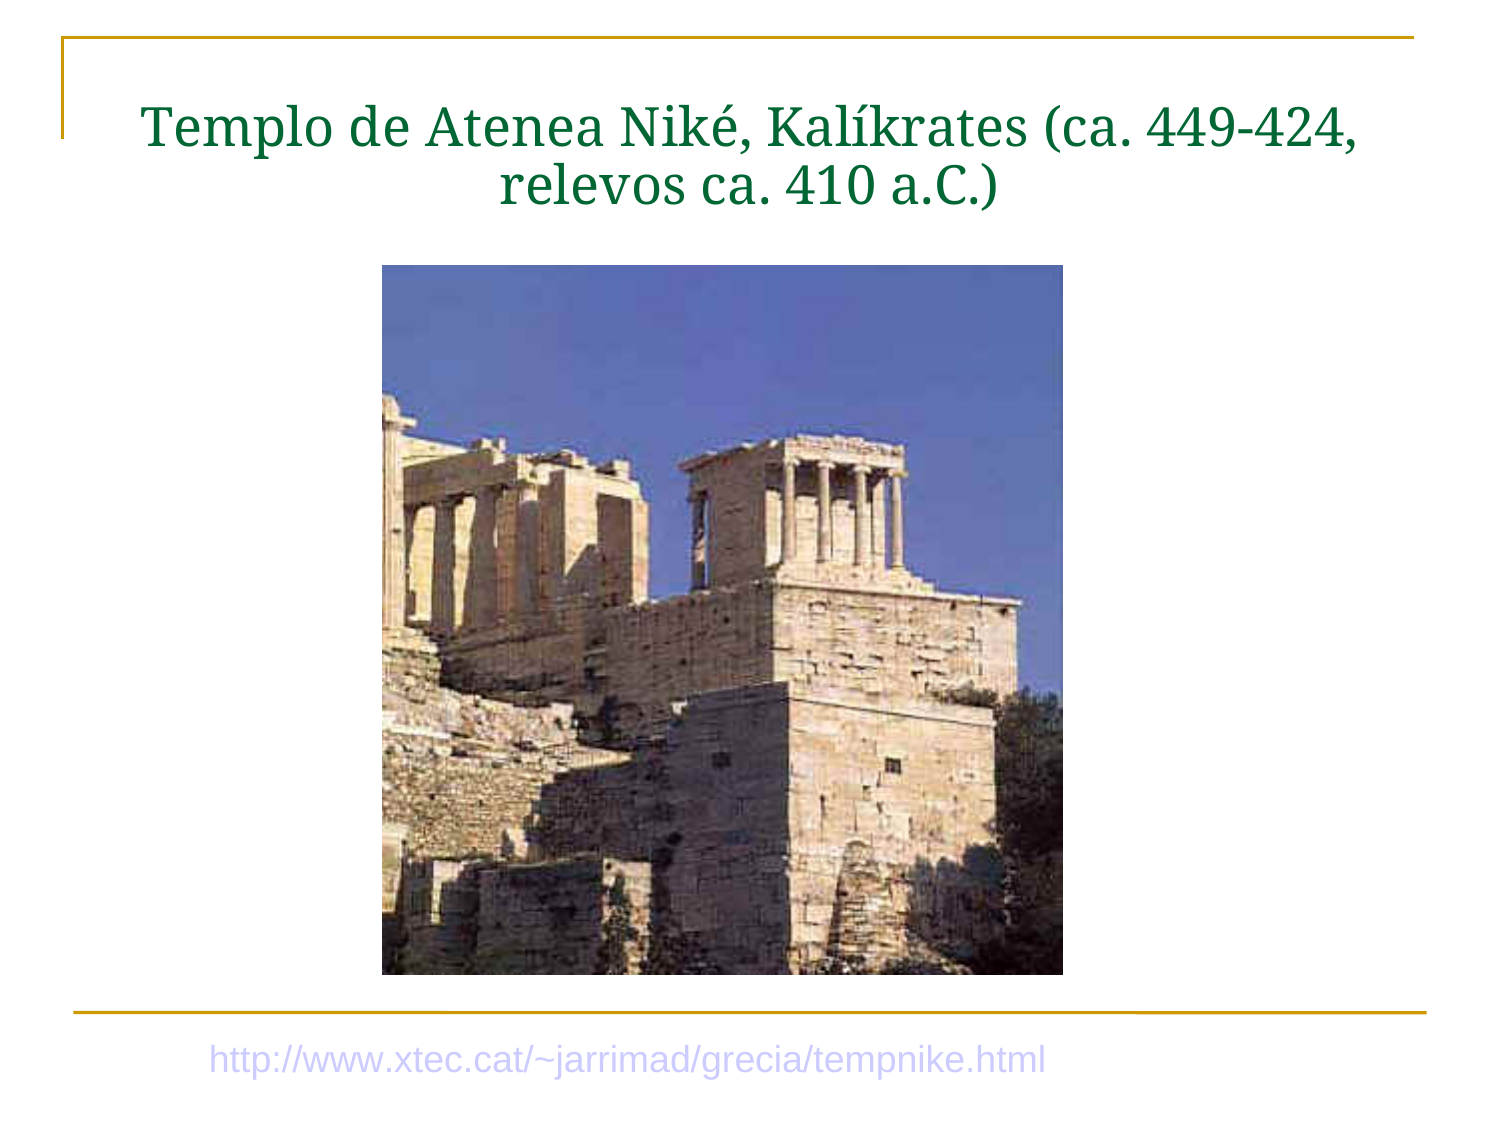

# Templo de Atenea Niké, Kalíkrates (ca. 449-424, relevos ca. 410 a.C.)
http://www.xtec.cat/~jarrimad/grecia/tempnike.html